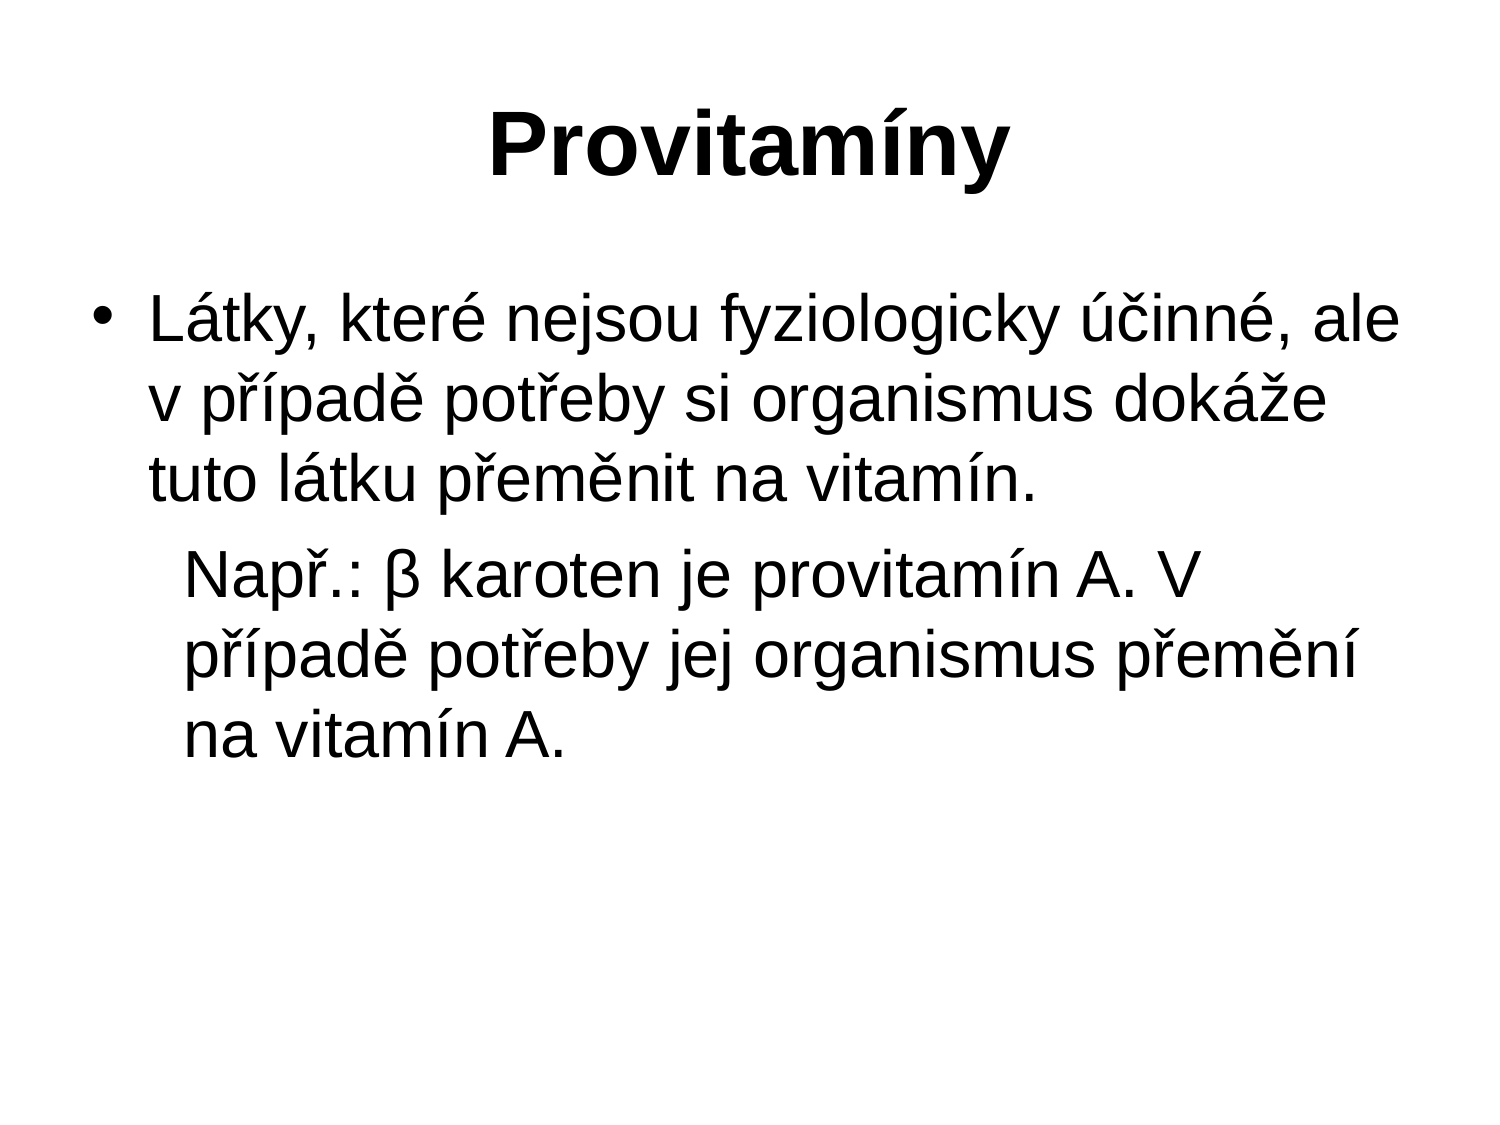

Provitamíny
# Látky, které nejsou fyziologicky účinné, ale v případě potřeby si organismus dokáže tuto látku přeměnit na vitamín.
	Např.: β karoten je provitamín A. V případě potřeby jej organismus přemění na vitamín A.